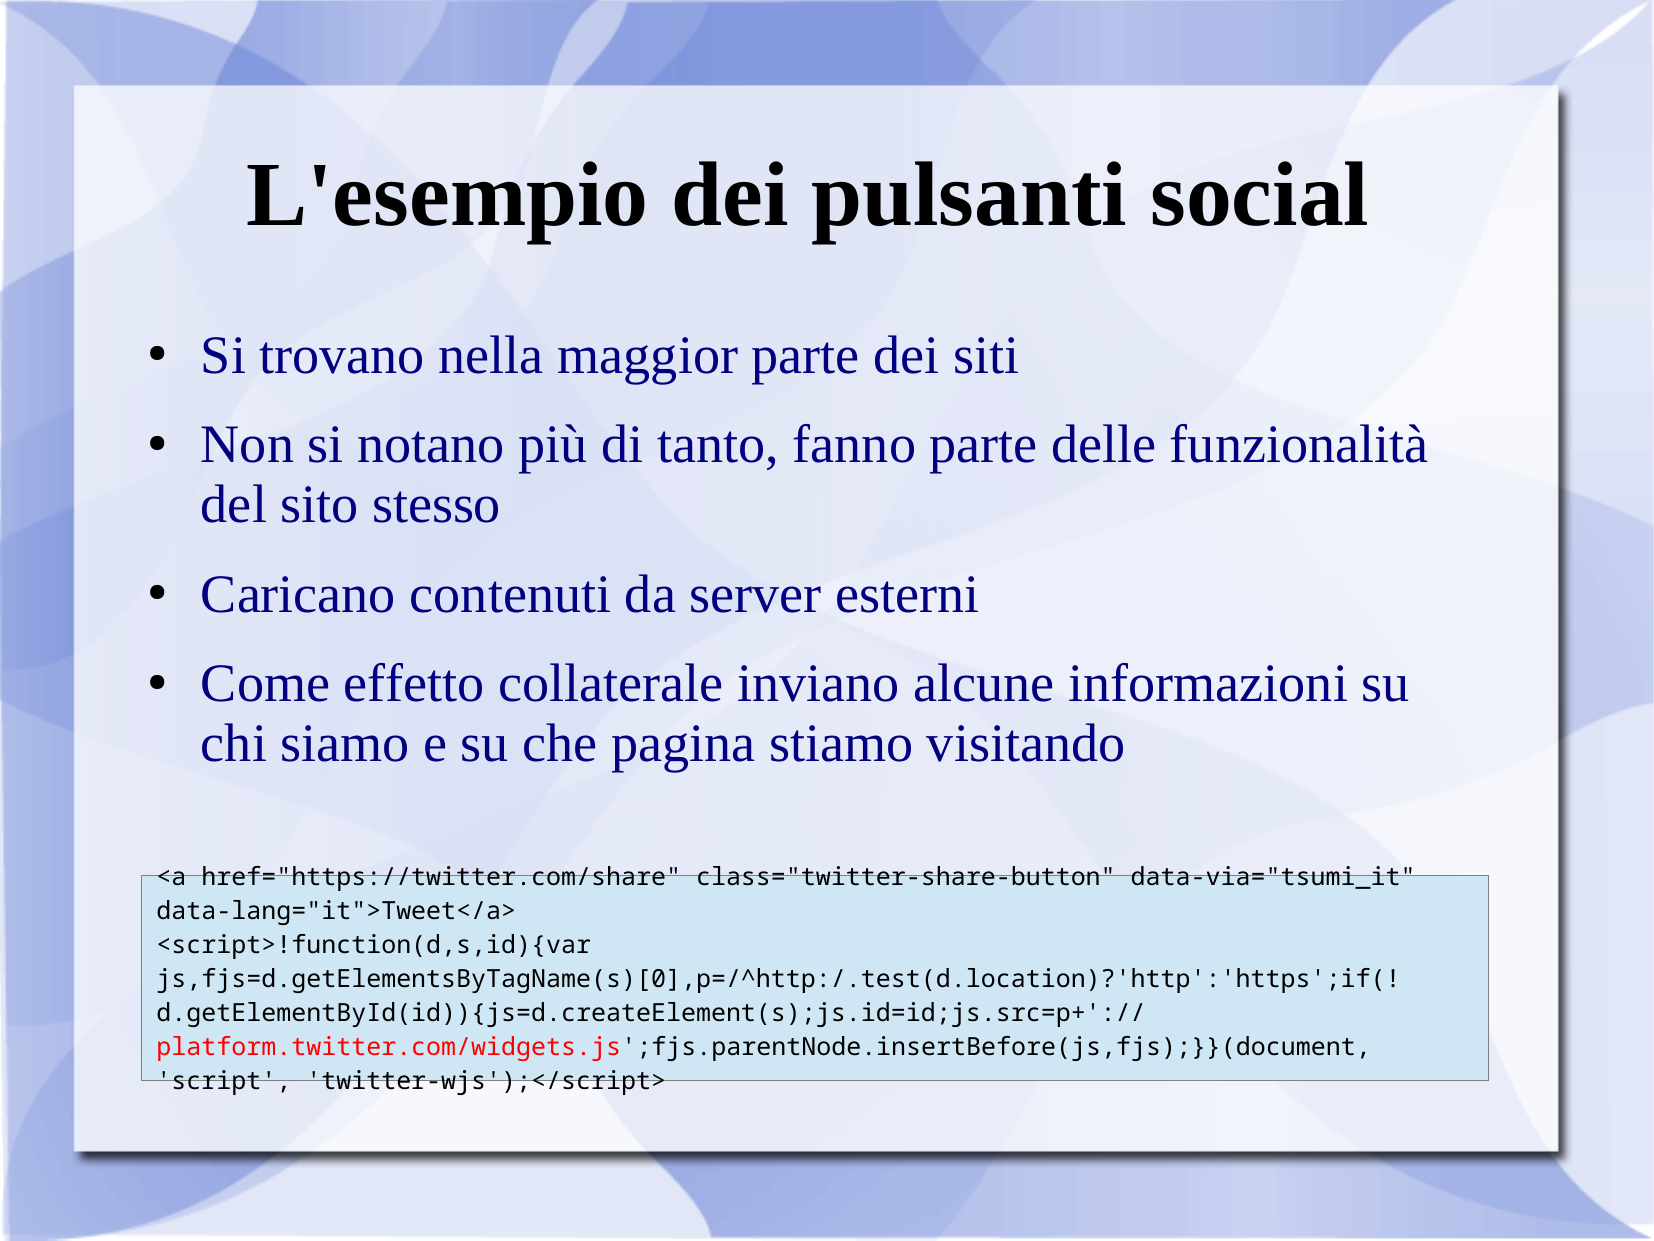

# L'esempio dei pulsanti social
Si trovano nella maggior parte dei siti
Non si notano più di tanto, fanno parte delle funzionalità del sito stesso
Caricano contenuti da server esterni
Come effetto collaterale inviano alcune informazioni su chi siamo e su che pagina stiamo visitando
<a href="https://twitter.com/share" class="twitter-share-button" data-via="tsumi_it" data-lang="it">Tweet</a>
<script>!function(d,s,id){var js,fjs=d.getElementsByTagName(s)[0],p=/^http:/.test(d.location)?'http':'https';if(!d.getElementById(id)){js=d.createElement(s);js.id=id;js.src=p+'://platform.twitter.com/widgets.js';fjs.parentNode.insertBefore(js,fjs);}}(document, 'script', 'twitter-wjs');</script>